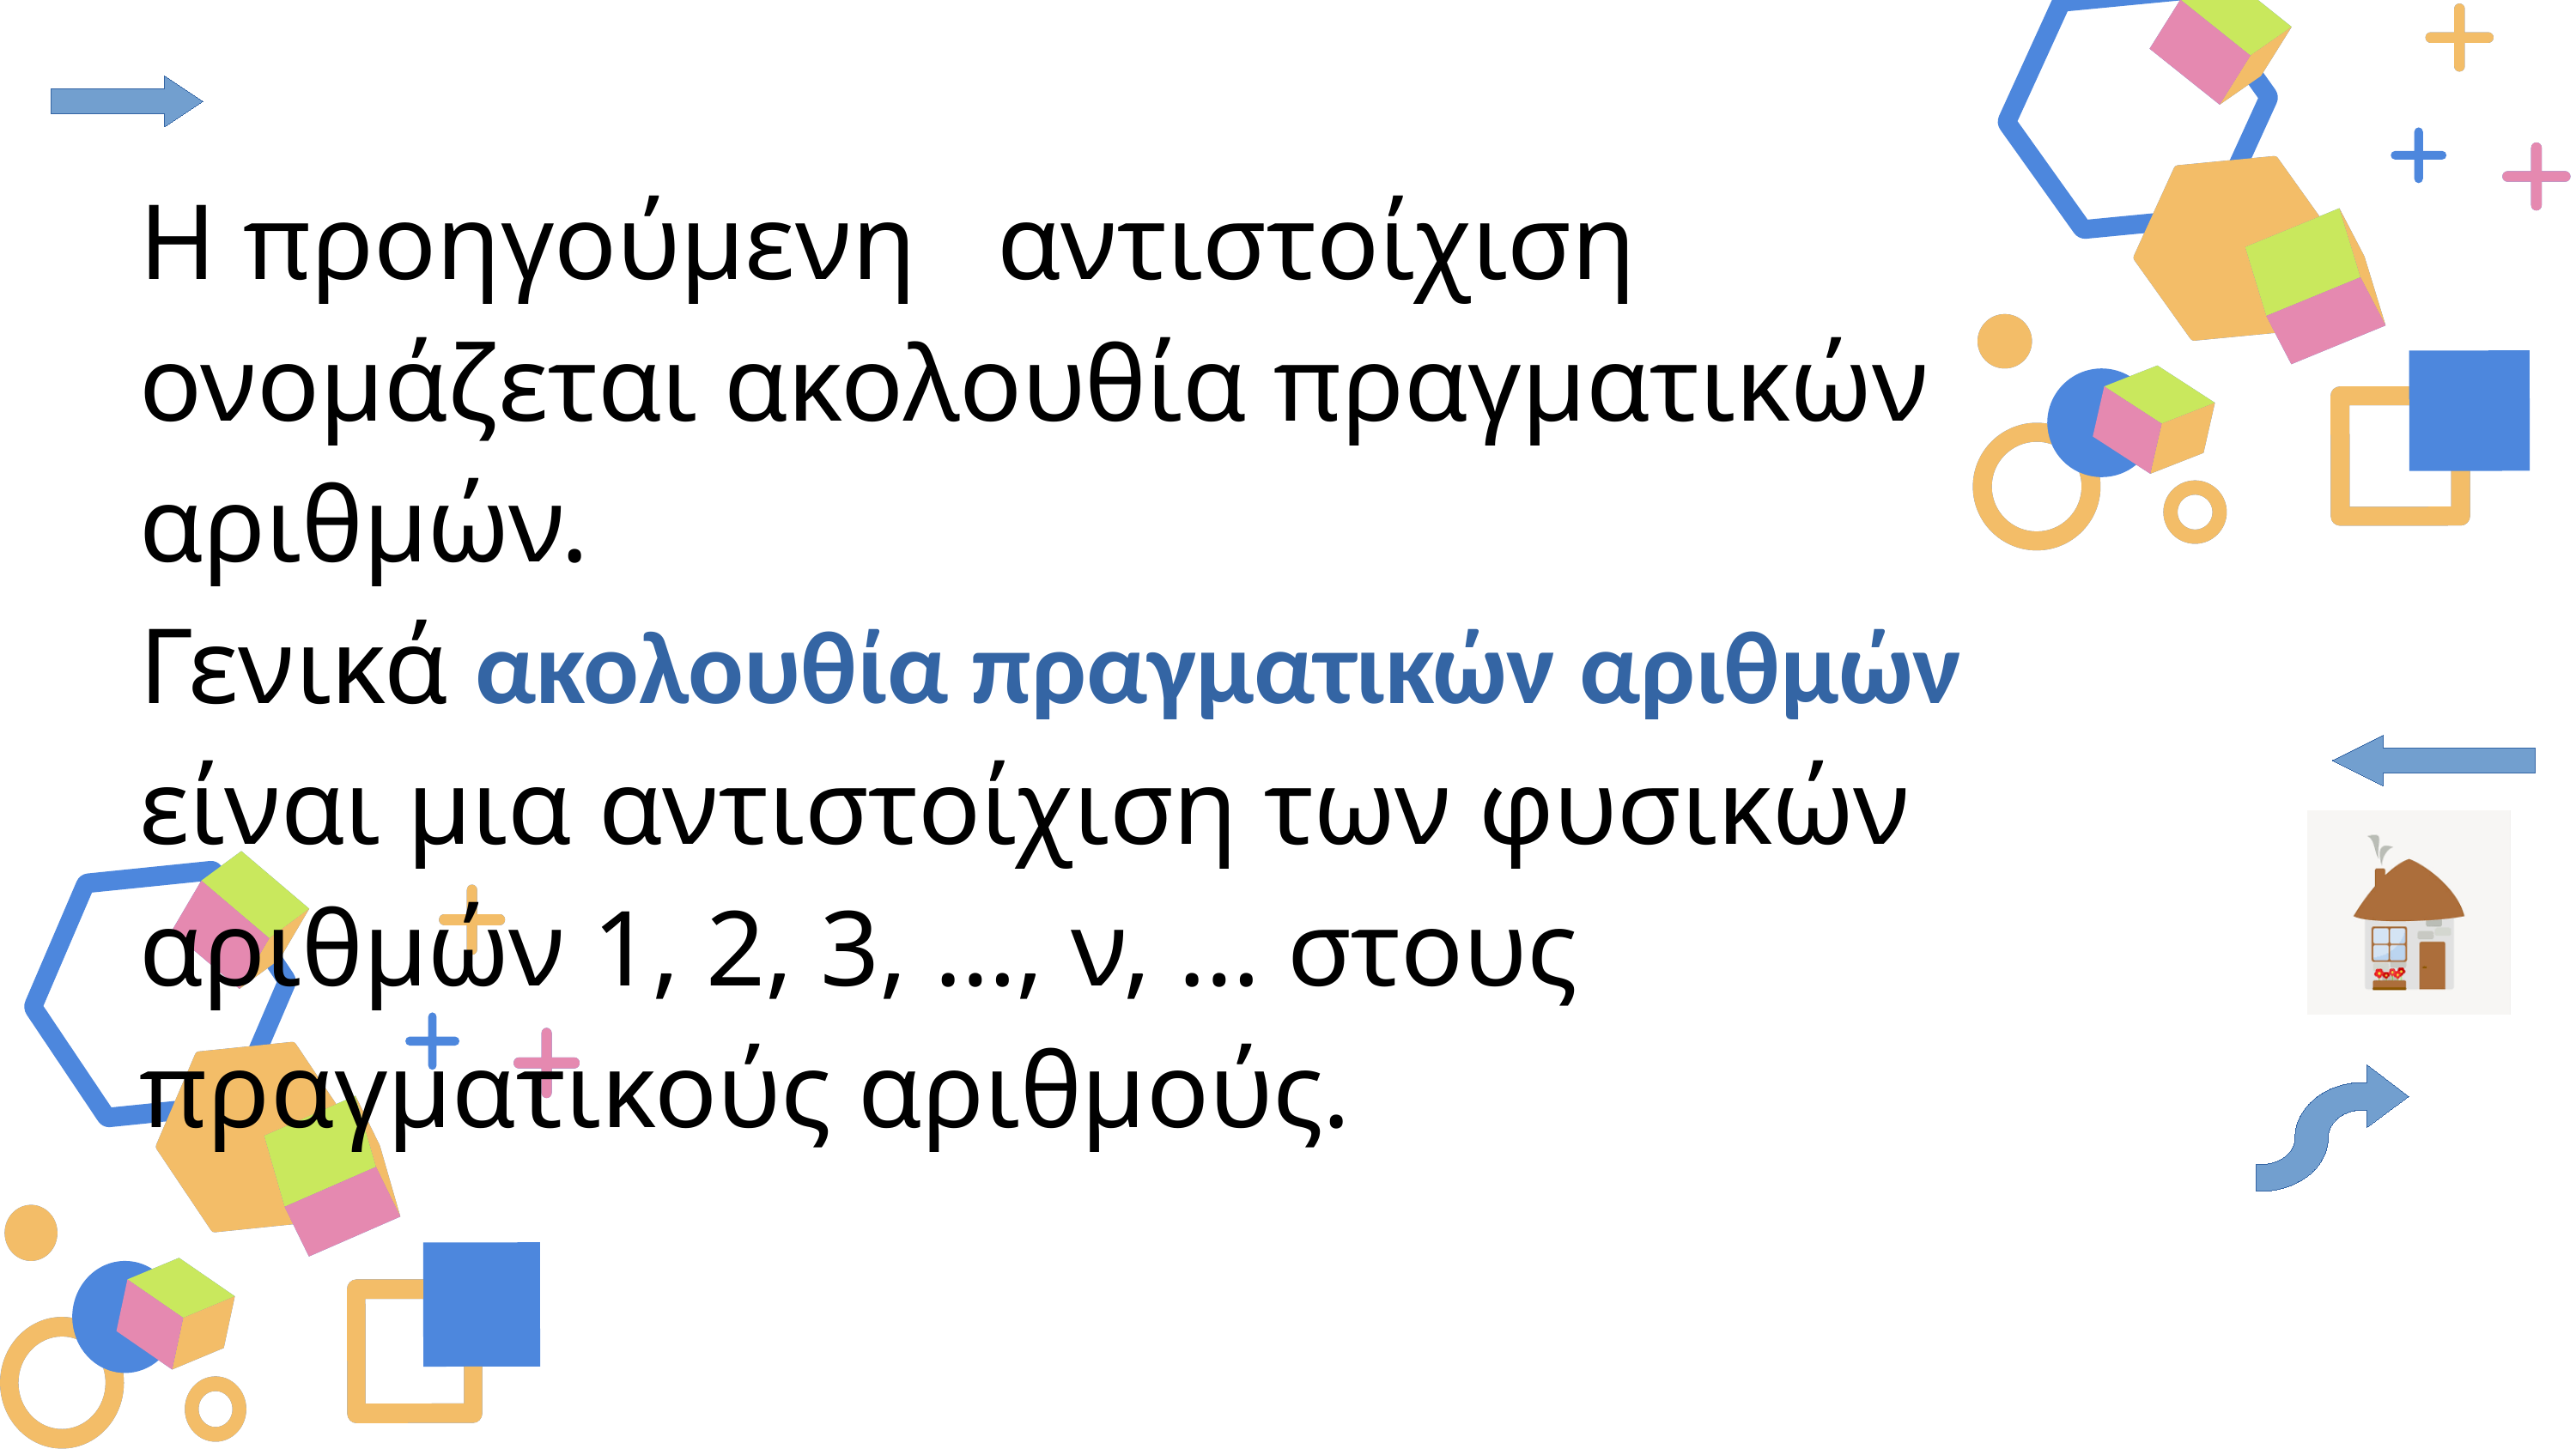

Η προηγούμενη αντιστοίχιση ονομάζεται ακολουθία πραγματικών αριθμών.
Γενικά ακολουθία πραγματικών αριθμών είναι μια αντιστοίχιση των φυσικών αριθμών 1, 2, 3, …, ν, … στους πραγματικούς αριθμούς.